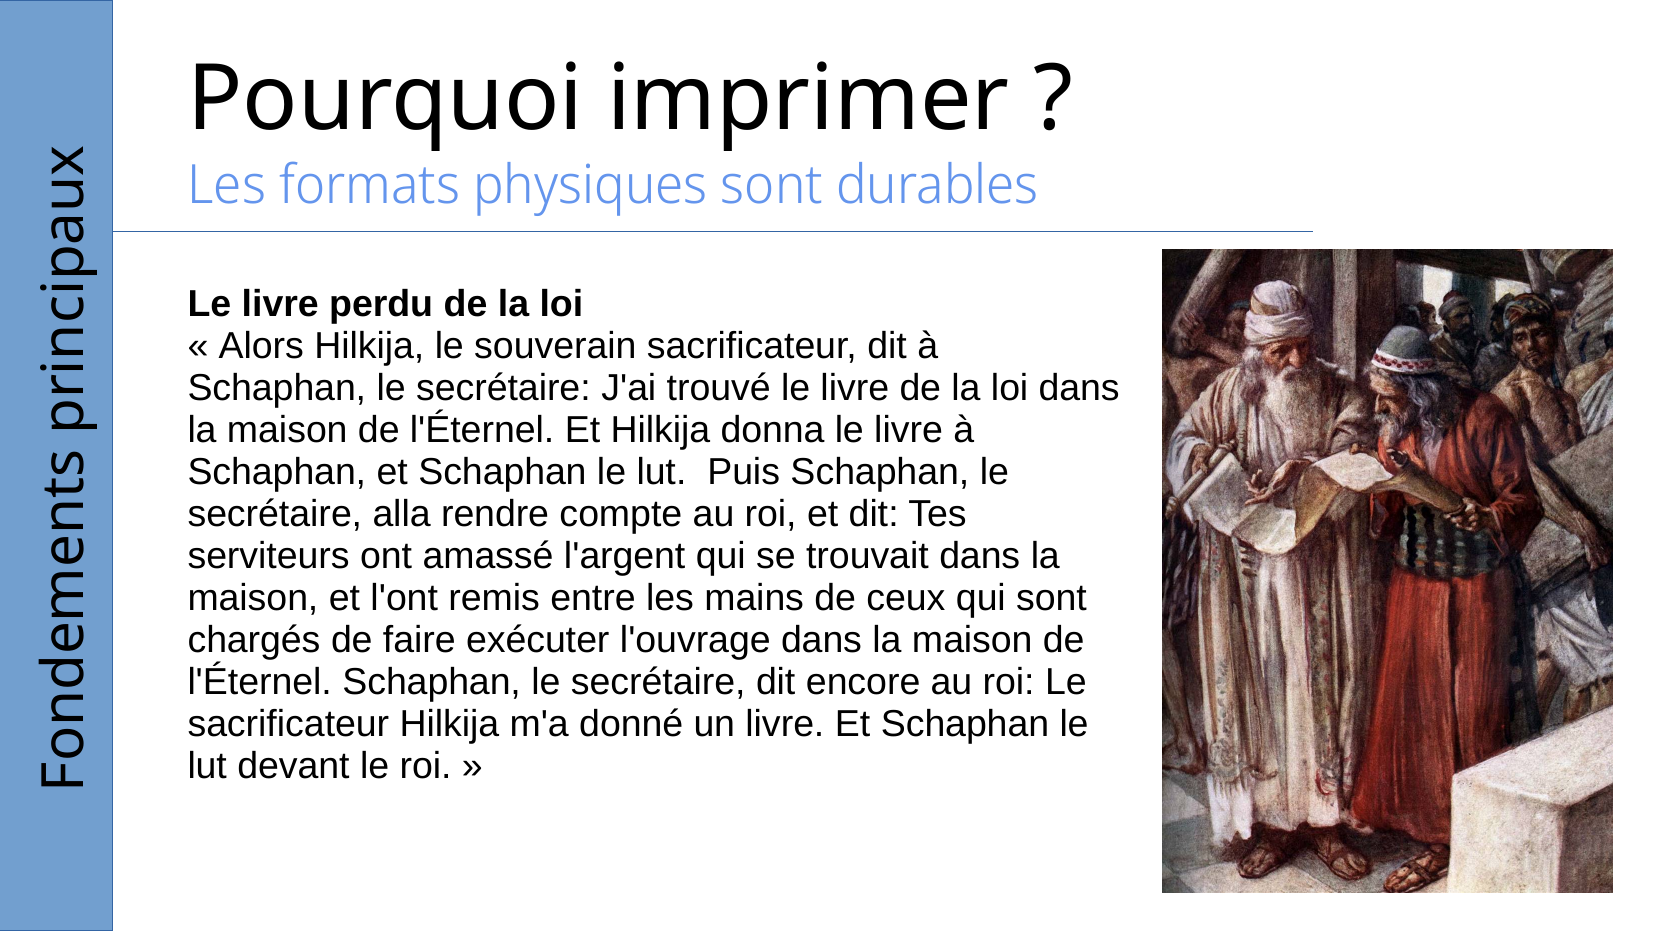

# Pourquoi imprimer ?
Les formats physiques sont durables
Le livre perdu de la loi
« Alors Hilkija, le souverain sacrificateur, dit à Schaphan, le secrétaire: J'ai trouvé le livre de la loi dans la maison de l'Éternel. Et Hilkija donna le livre à Schaphan, et Schaphan le lut. Puis Schaphan, le secrétaire, alla rendre compte au roi, et dit: Tes serviteurs ont amassé l'argent qui se trouvait dans la maison, et l'ont remis entre les mains de ceux qui sont chargés de faire exécuter l'ouvrage dans la maison de l'Éternel. Schaphan, le secrétaire, dit encore au roi: Le sacrificateur Hilkija m'a donné un livre. Et Schaphan le lut devant le roi. »
Fondements principaux